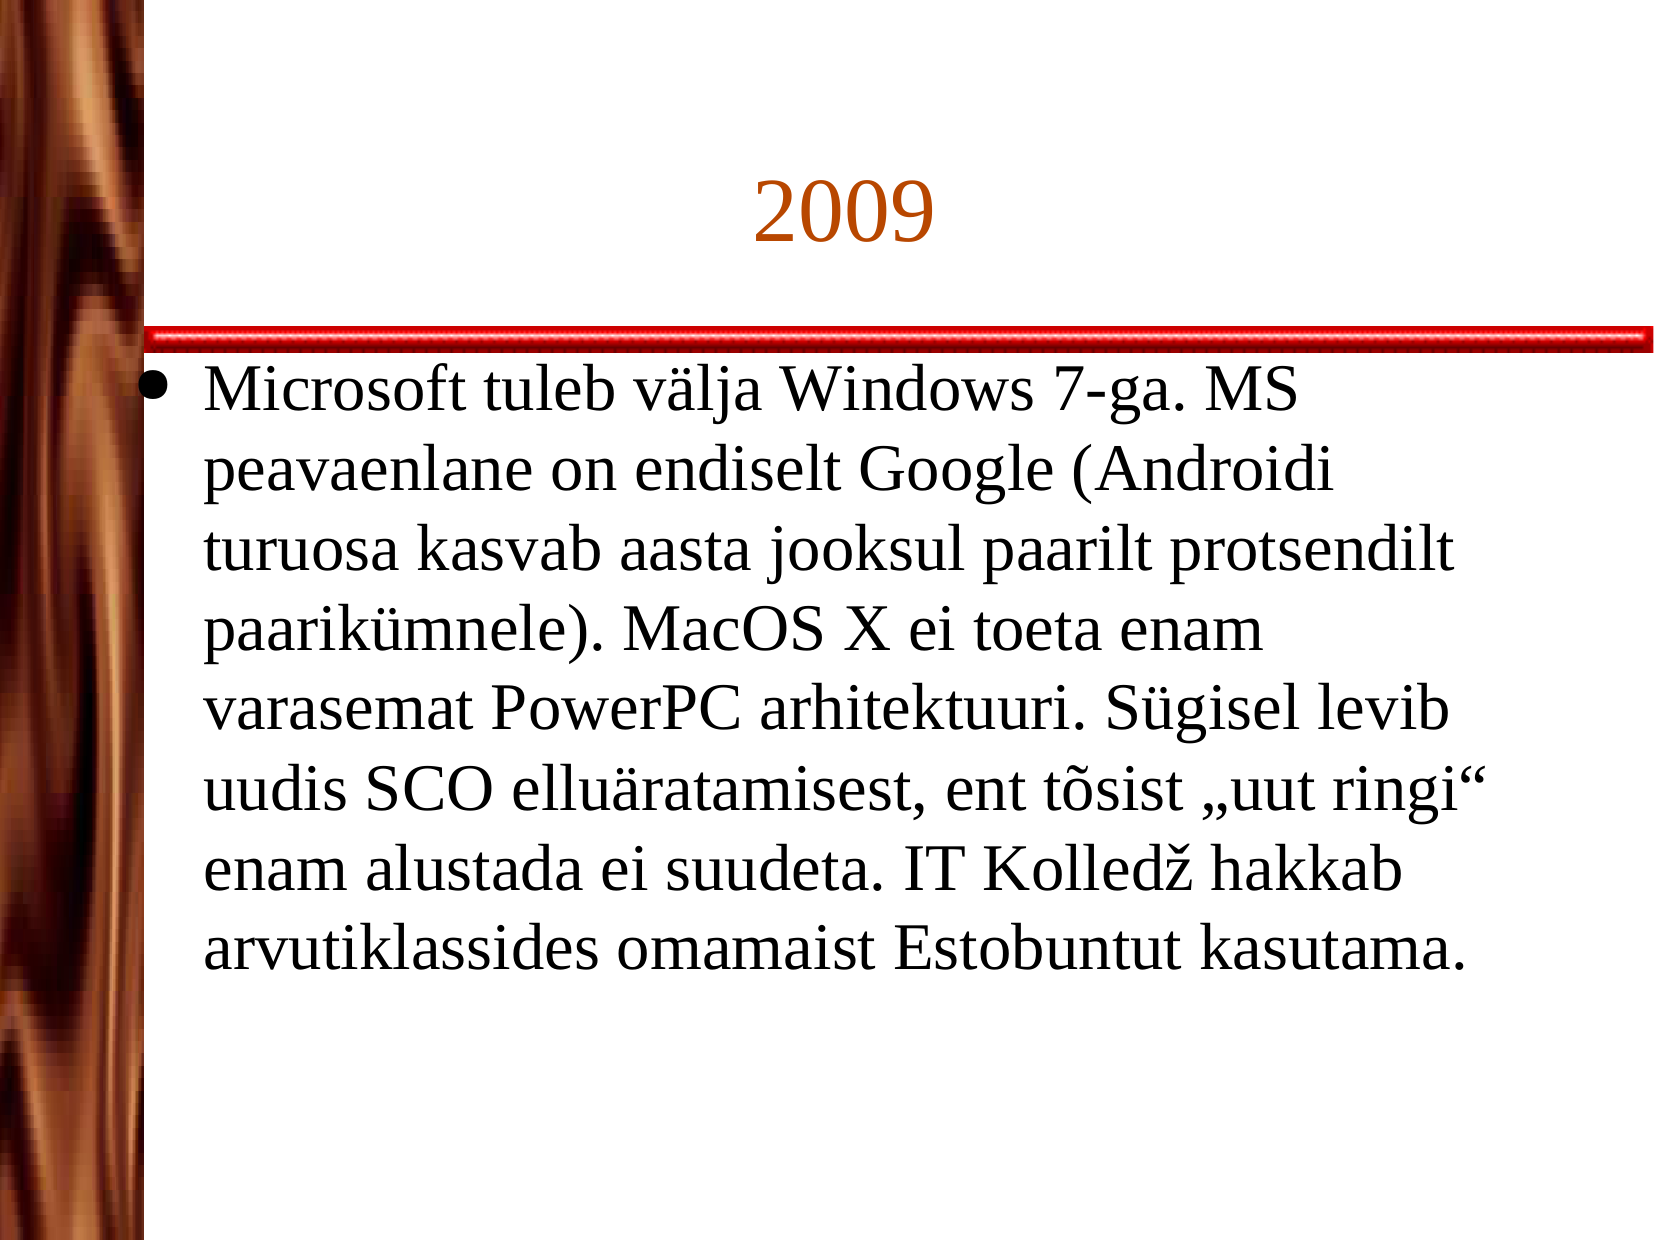

# 2009
Microsoft tuleb välja Windows 7-ga. MS peavaenlane on endiselt Google (Androidi turuosa kasvab aasta jooksul paarilt protsendilt paarikümnele). MacOS X ei toeta enam varasemat PowerPC arhitektuuri. Sügisel levib uudis SCO elluäratamisest, ent tõsist „uut ringi“ enam alustada ei suudeta. IT Kolledž hakkab arvutiklassides omamaist Estobuntut kasutama.